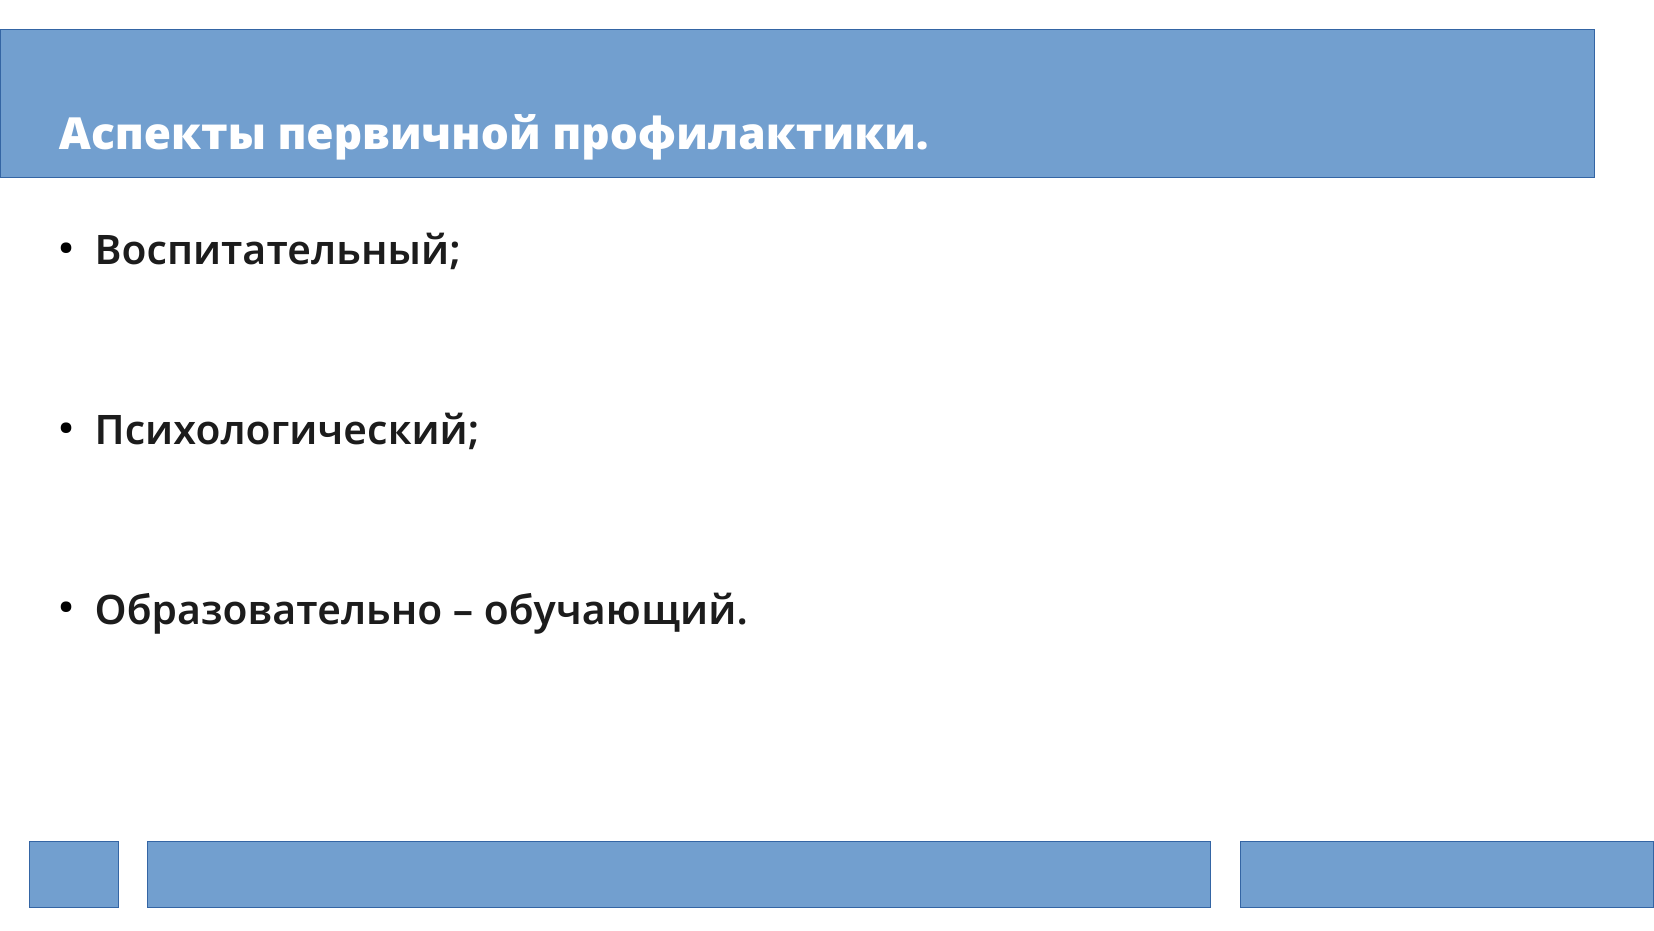

# Аспекты первичной профилактики.
Воспитательный;
Психологический;
Образовательно – обучающий.